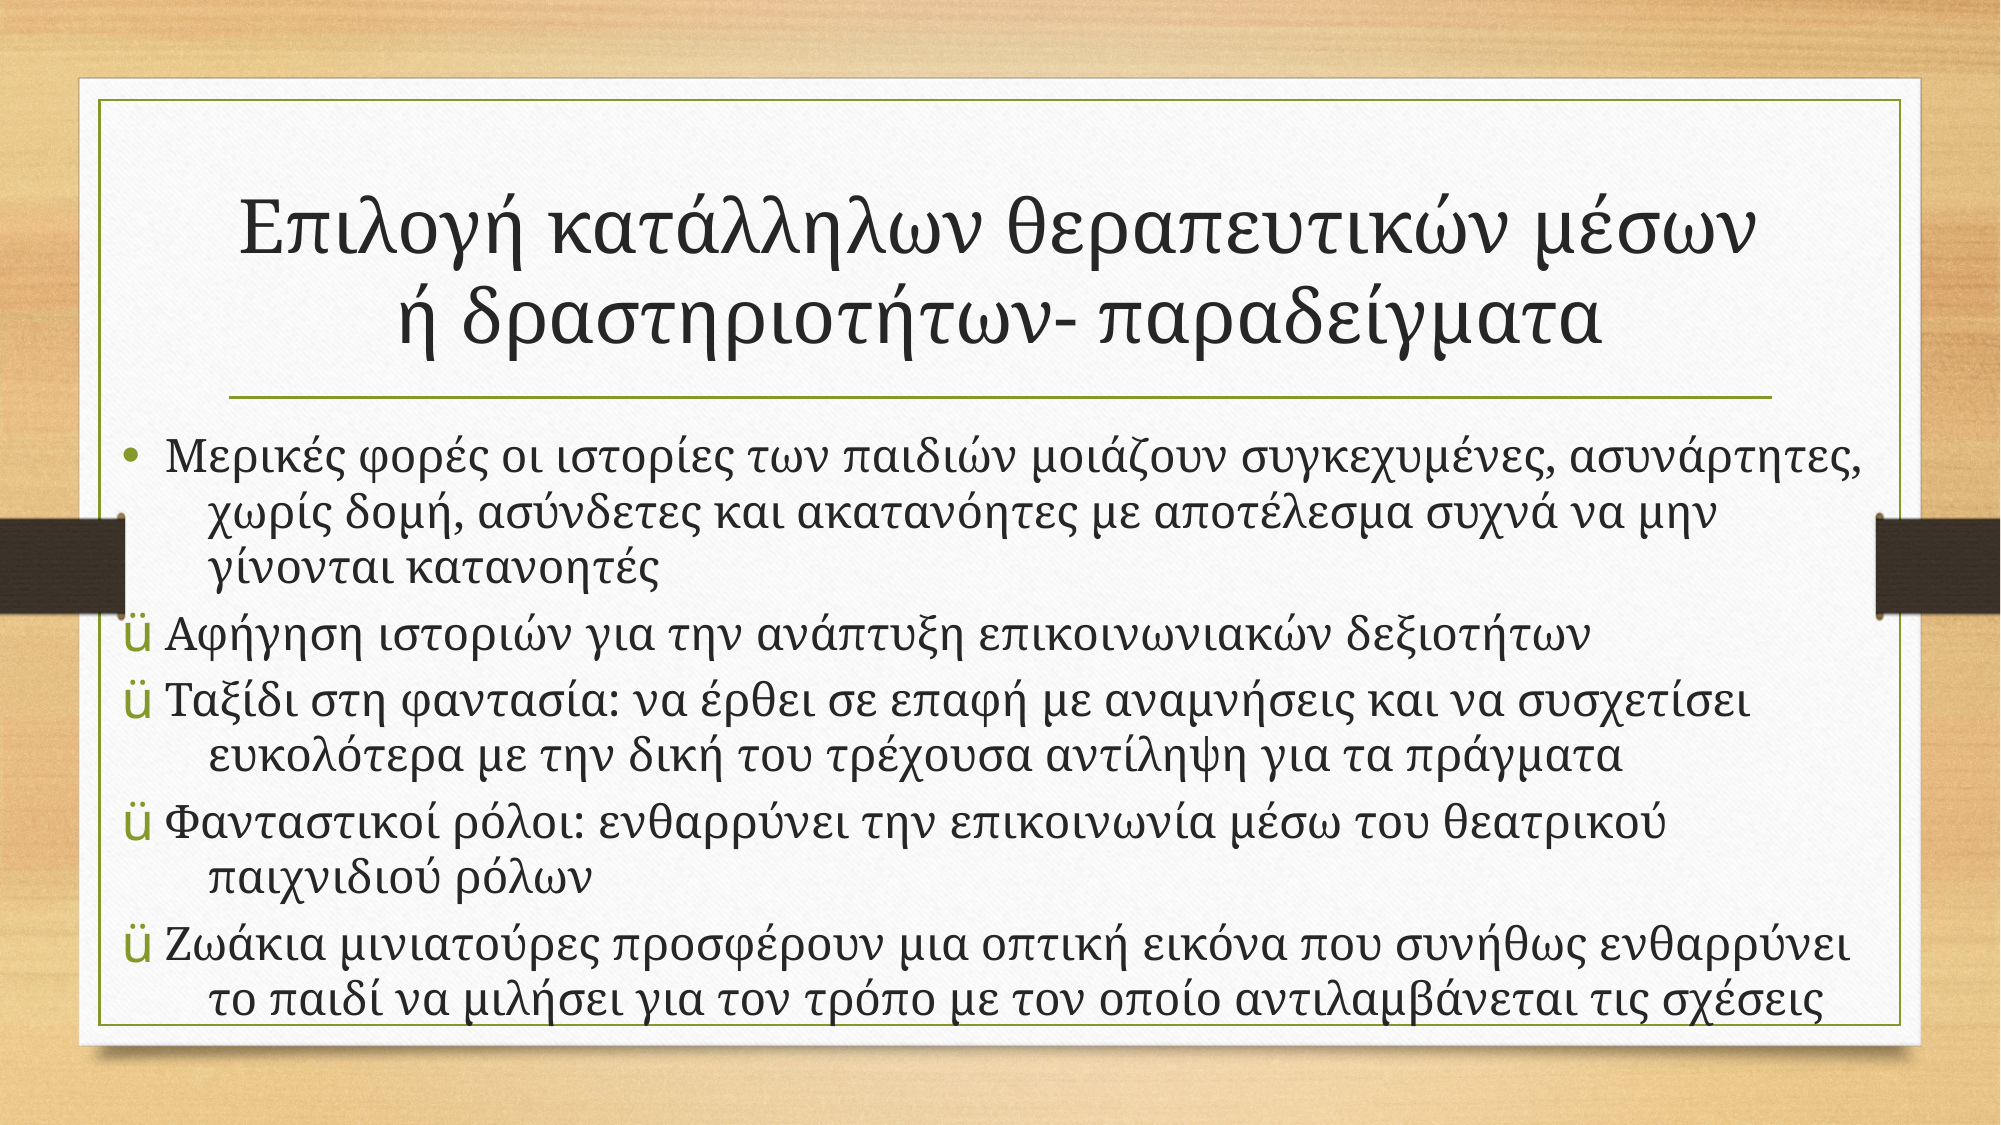

# Επιλογή κατάλληλων θεραπευτικών μέσων ή δραστηριοτήτων- παραδείγματα
Μερικές φορές οι ιστορίες των παιδιών μοιάζουν συγκεχυμένες, ασυνάρτητες, χωρίς δομή, ασύνδετες και ακατανόητες με αποτέλεσμα συχνά να μην γίνονται κατανοητές
Αφήγηση ιστοριών για την ανάπτυξη επικοινωνιακών δεξιοτήτων
Ταξίδι στη φαντασία: να έρθει σε επαφή με αναμνήσεις και να συσχετίσει ευκολότερα με την δική του τρέχουσα αντίληψη για τα πράγματα
Φανταστικοί ρόλοι: ενθαρρύνει την επικοινωνία μέσω του θεατρικού παιχνιδιού ρόλων
Ζωάκια μινιατούρες προσφέρουν μια οπτική εικόνα που συνήθως ενθαρρύνει το παιδί να μιλήσει για τον τρόπο με τον οποίο αντιλαμβάνεται τις σχέσεις